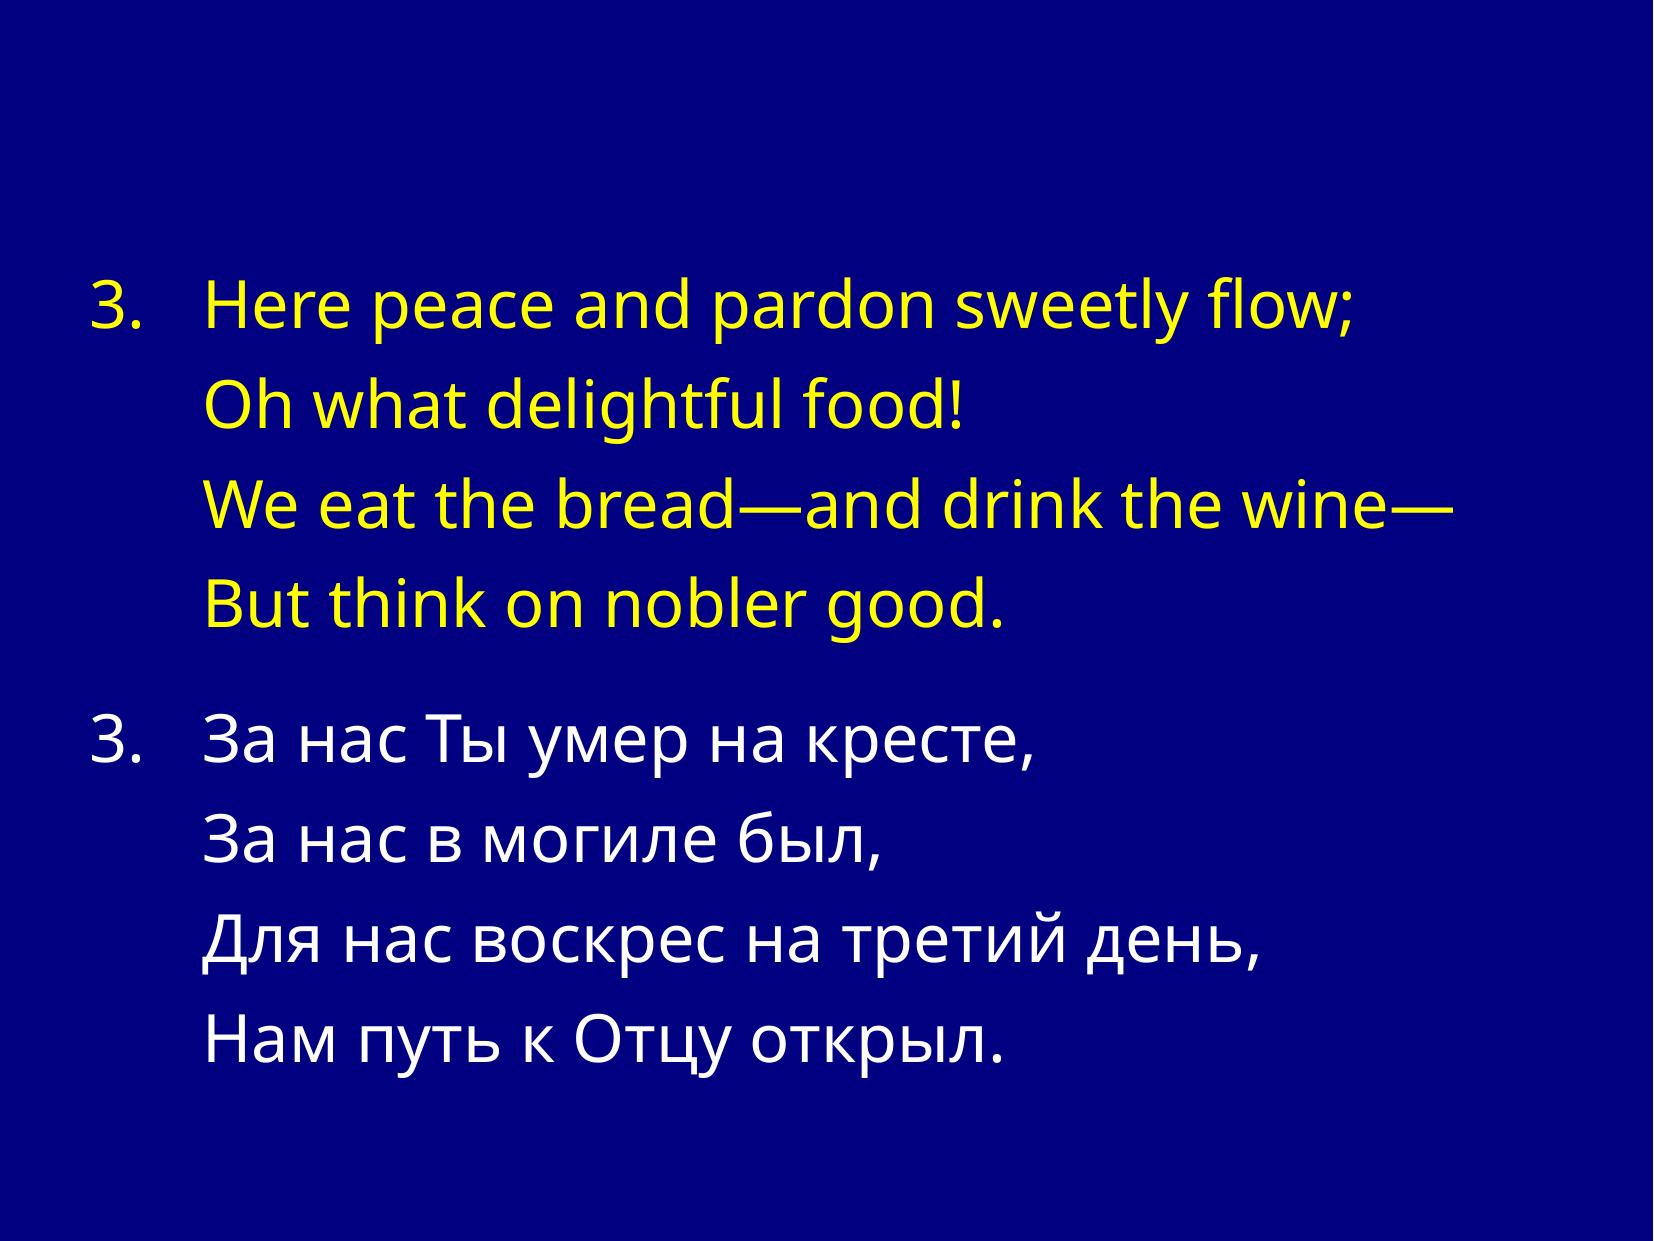

3.	Here peace and pardon sweetly flow;
	Oh what delightful food!
	We eat the bread—and drink the wine—
	But think on nobler good.
3.	За нас Ты умер на кресте,
	За нас в могиле был,
	Для нас воскрес на третий день,
	Нам путь к Отцу открыл.